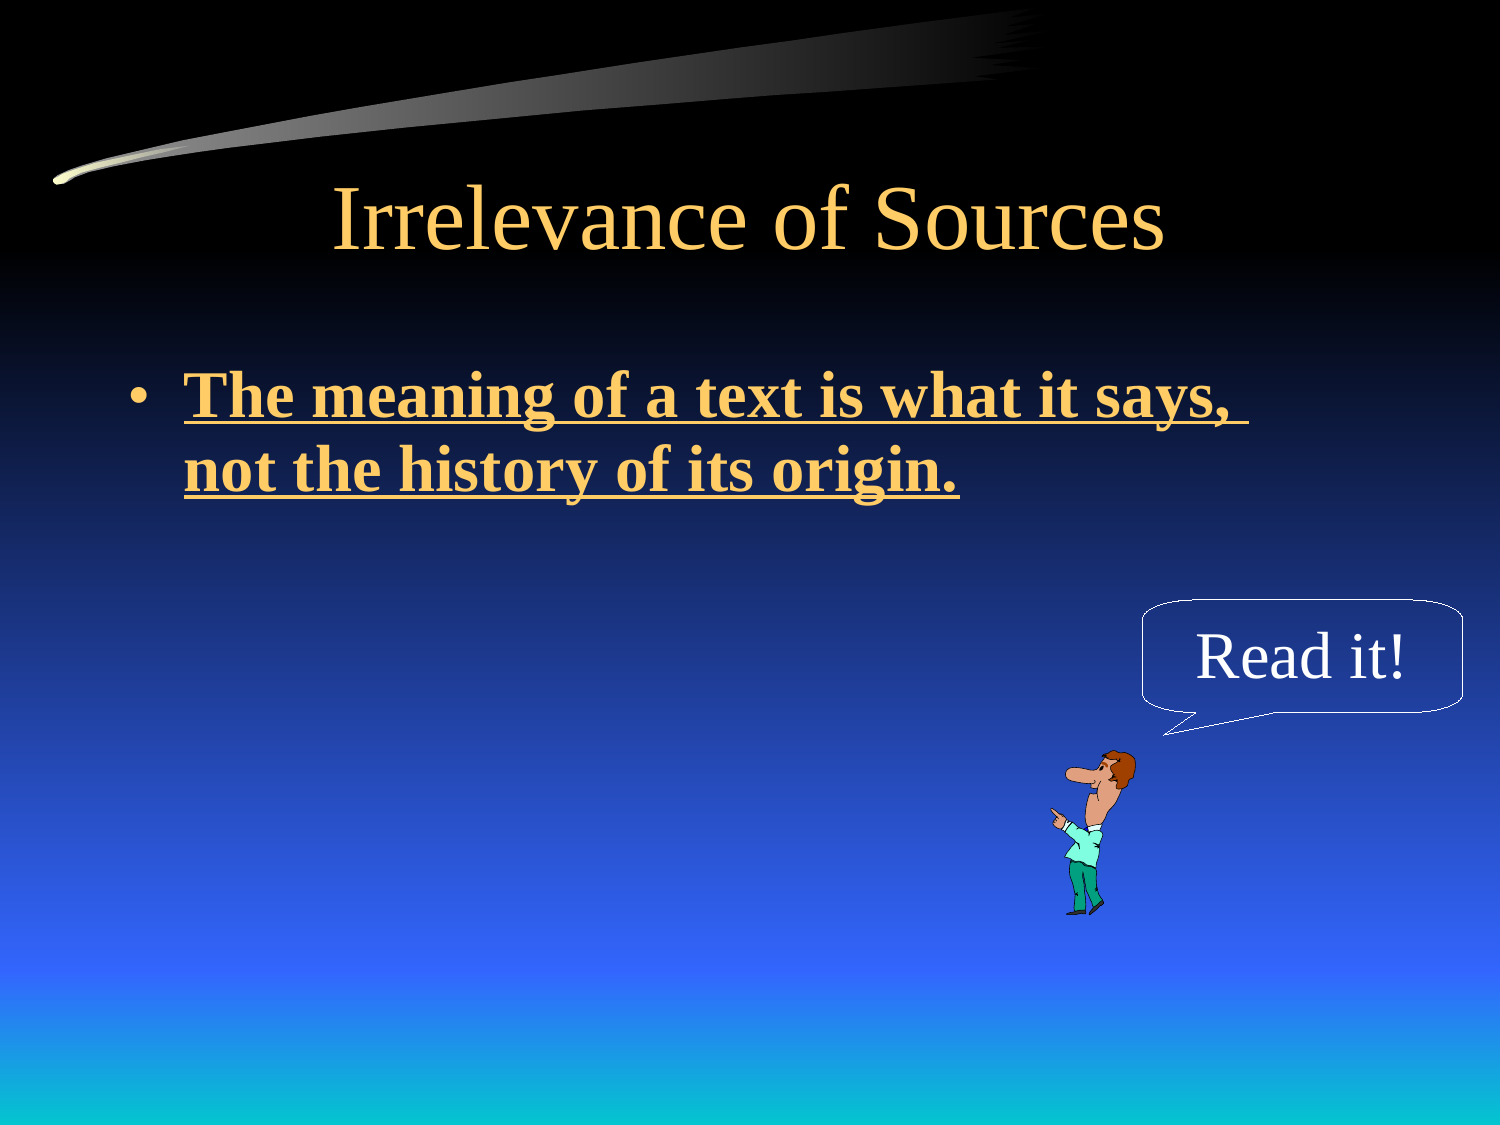

# Irrelevance of Sources
The meaning of a text is what it says,
not the history of its origin.
Read it!